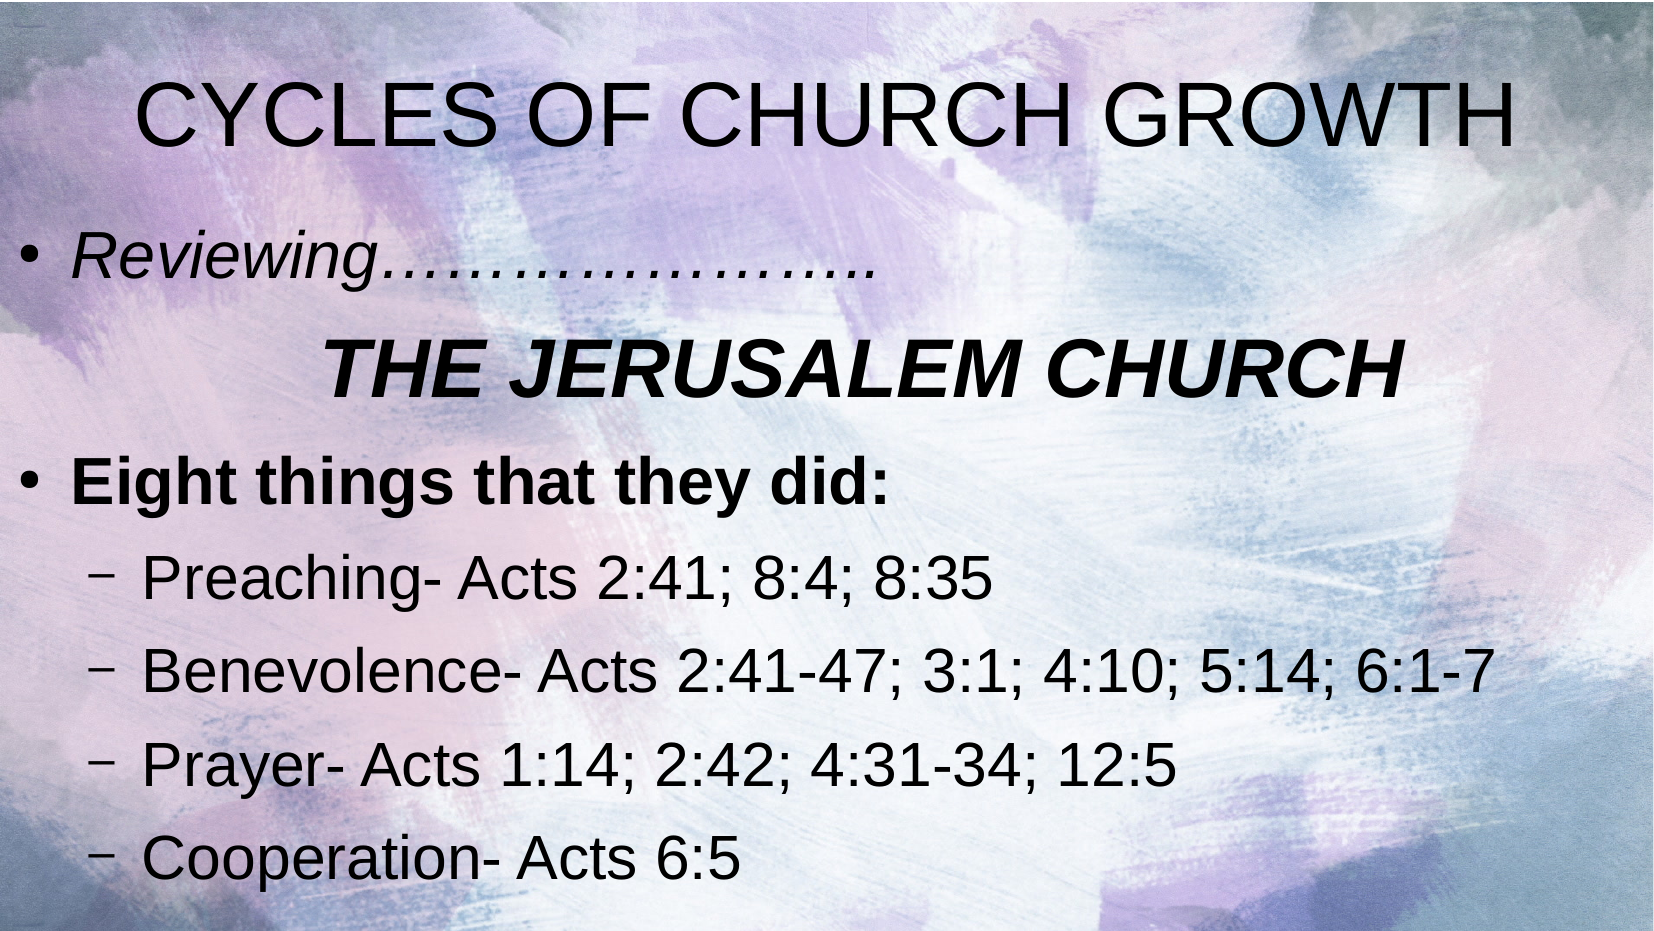

# CYCLES OF CHURCH GROWTH
Reviewing…………………..
THE JERUSALEM CHURCH
Eight things that they did:
Preaching- Acts 2:41; 8:4; 8:35
Benevolence- Acts 2:41-47; 3:1; 4:10; 5:14; 6:1-7
Prayer- Acts 1:14; 2:42; 4:31-34; 12:5
Cooperation- Acts 6:5